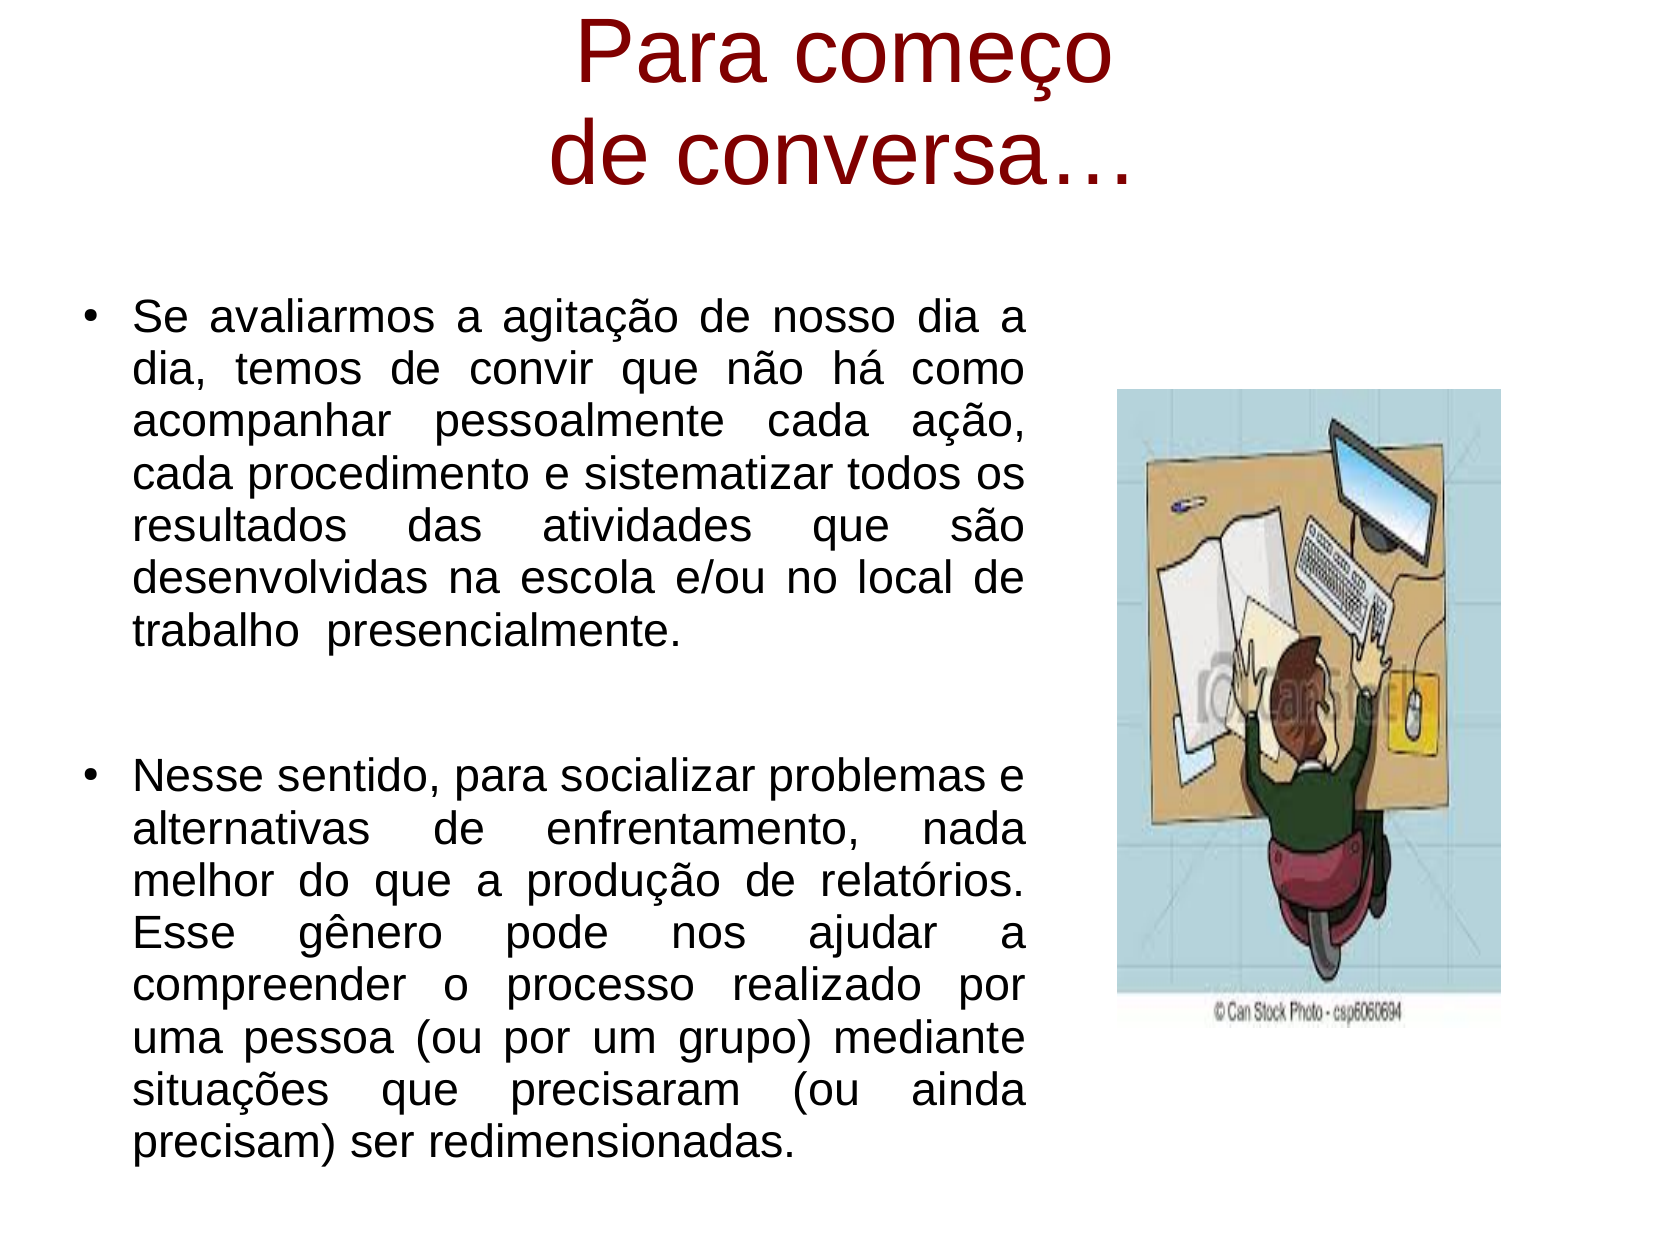

# Para começo de conversa…
Se avaliarmos a agitação de nosso dia a dia, temos de convir que não há como acompanhar pessoalmente cada ação, cada procedimento e sistematizar todos os resultados das atividades que são desenvolvidas na escola e/ou no local de trabalho presencialmente.
Nesse sentido, para socializar problemas e alternativas de enfrentamento, nada melhor do que a produção de relatórios. Esse gênero pode nos ajudar a compreender o processo realizado por uma pessoa (ou por um grupo) mediante situações que precisaram (ou ainda precisam) ser redimensionadas.